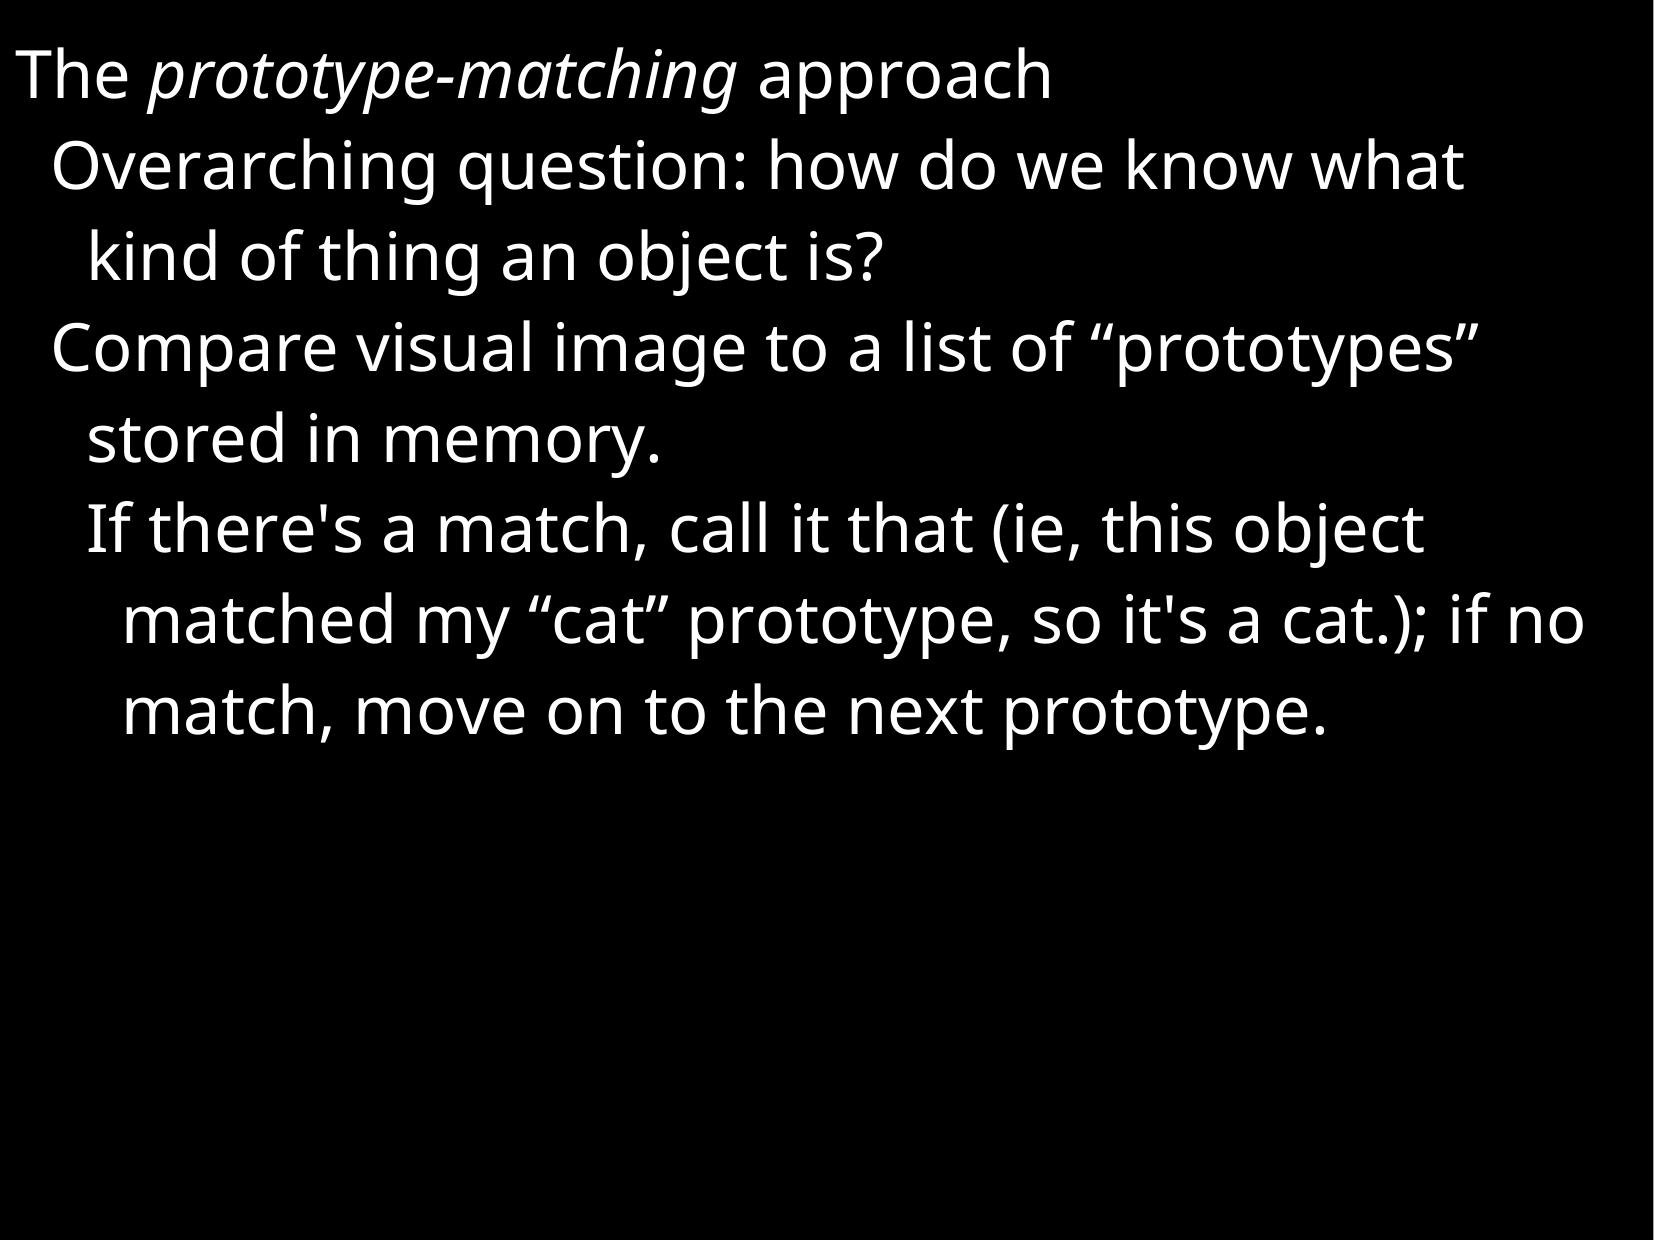

The prototype-matching approach
Overarching question: how do we know what kind of thing an object is?
Compare visual image to a list of “prototypes” stored in memory.
If there's a match, call it that (ie, this object matched my “cat” prototype, so it's a cat.); if no match, move on to the next prototype.